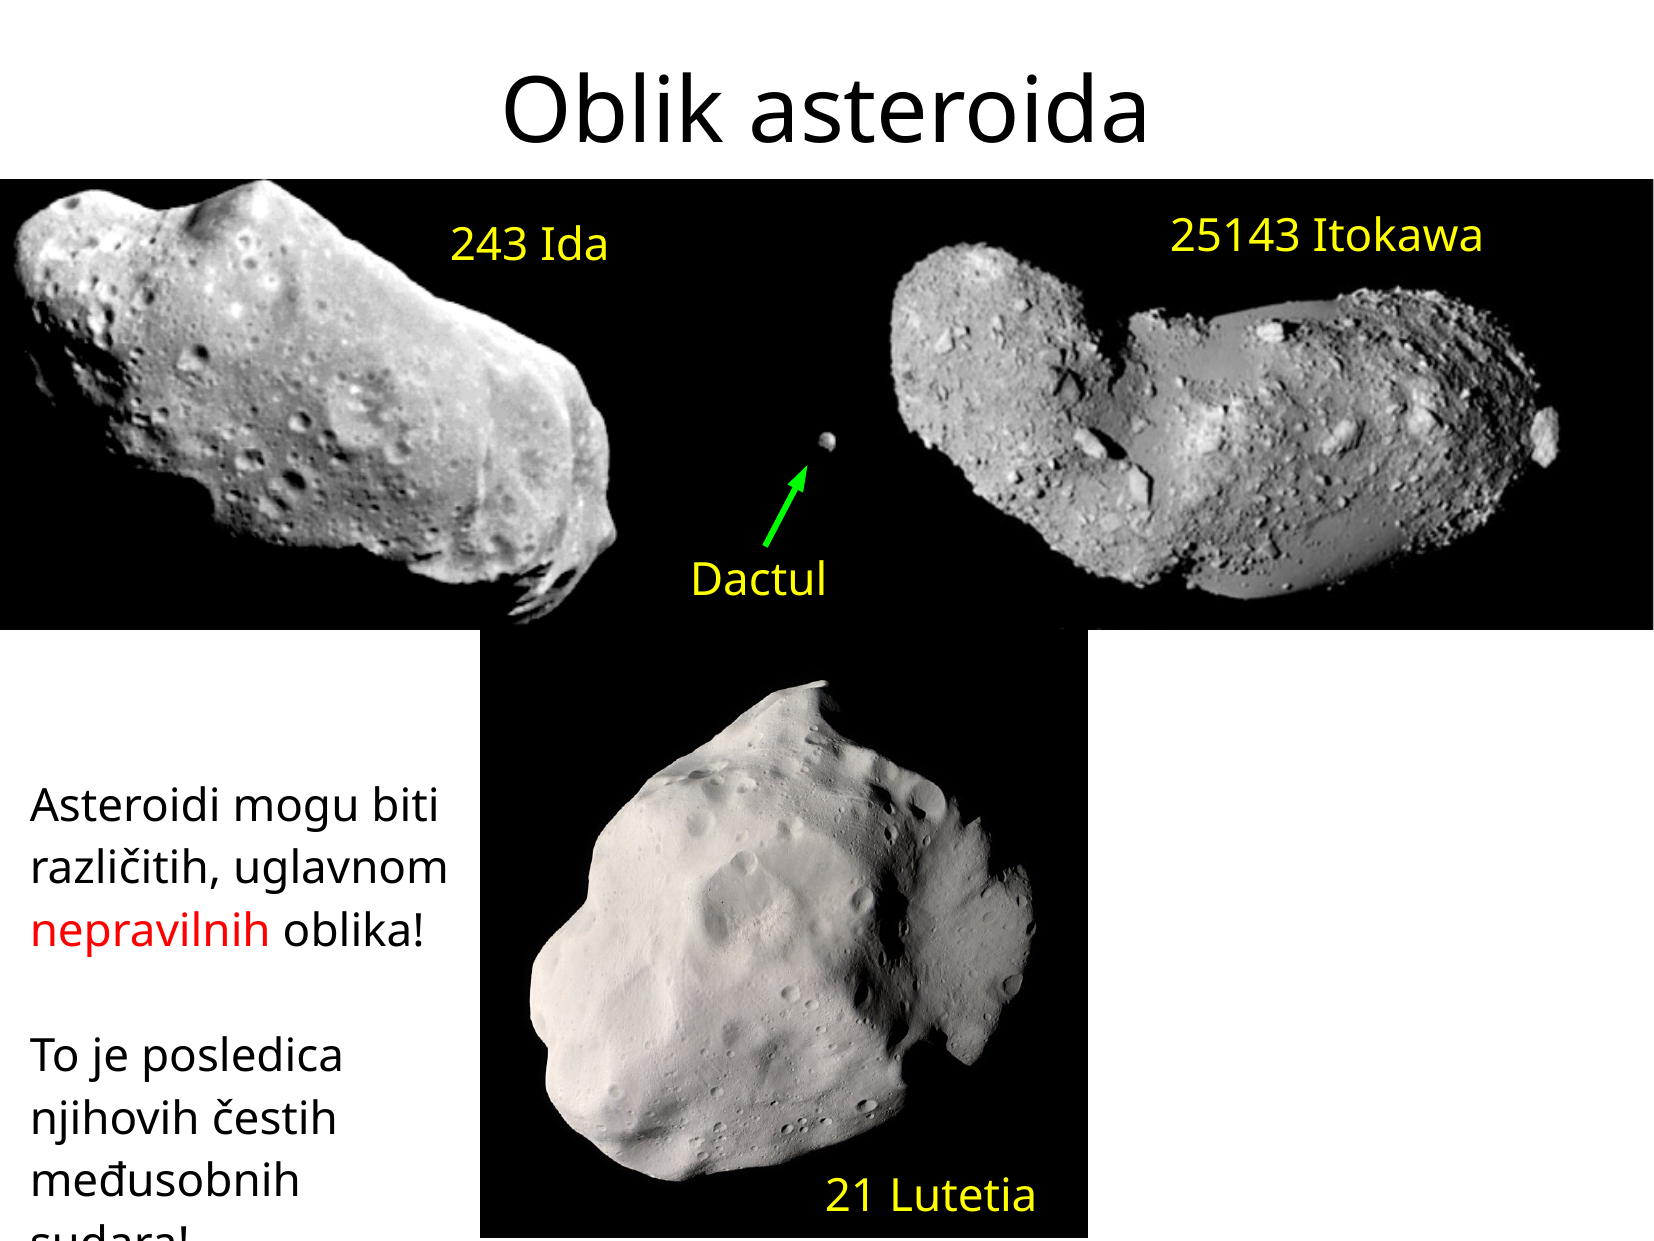

# Oblik asteroida
25143 Itokawa
243 Ida
Dactul
Asteroidi mogu biti različitih, uglavnom nepravilnih oblika!
To je posledica njihovih čestih međusobnih sudara!
21 Lutetia